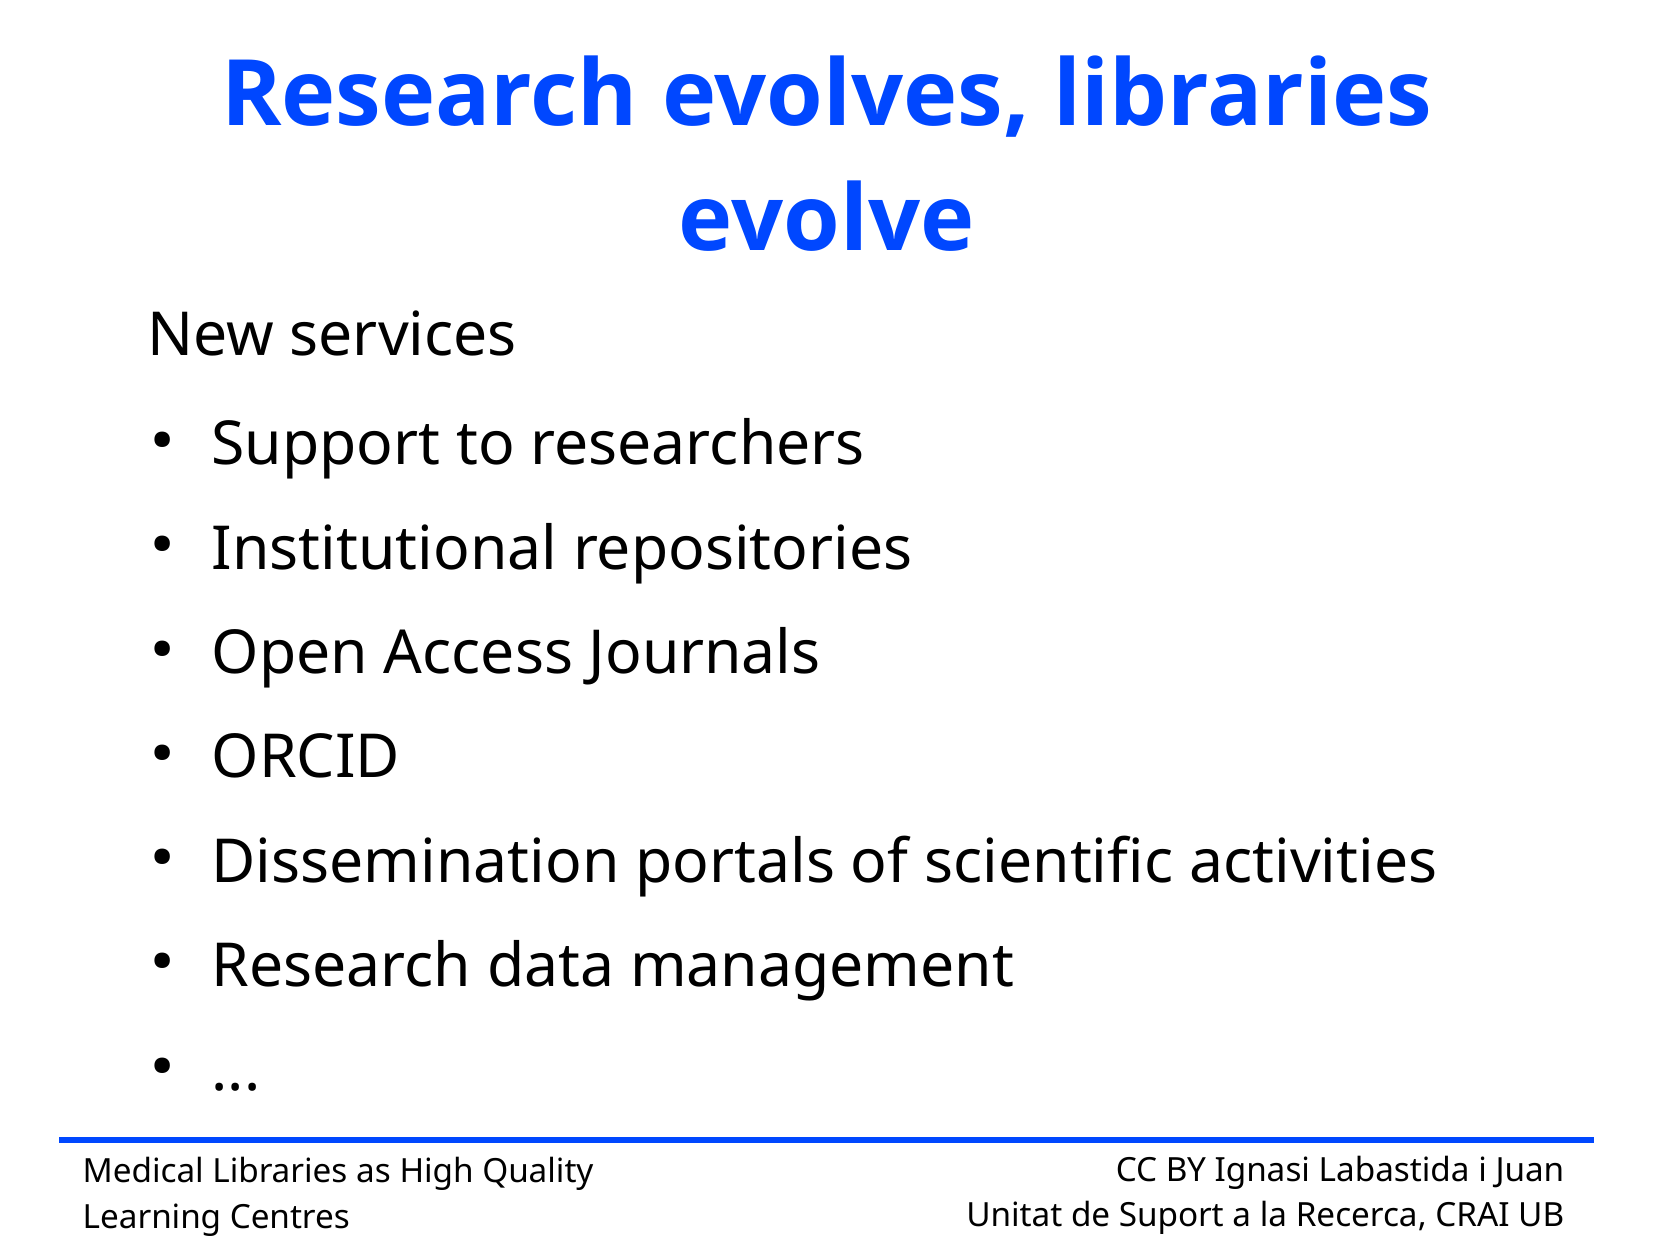

# Research evolves, libraries evolve
New services
Support to researchers
Institutional repositories
Open Access Journals
ORCID
Dissemination portals of scientific activities
Research data management
...